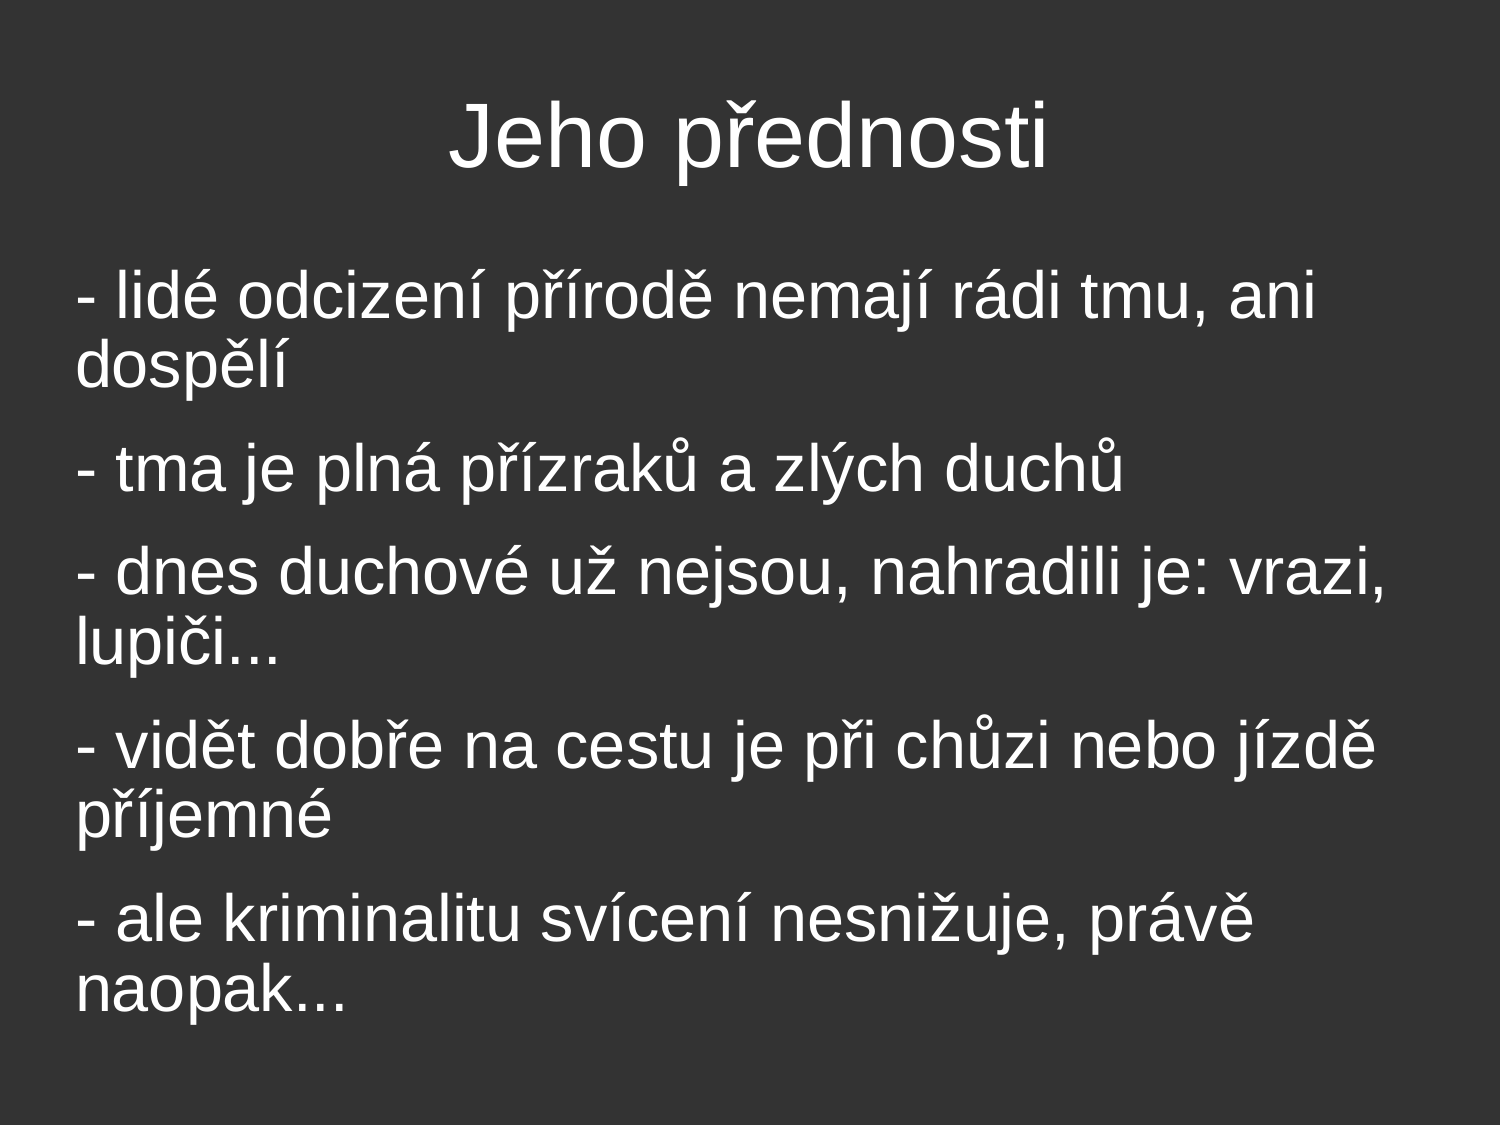

# Jeho přednosti
- lidé odcizení přírodě nemají rádi tmu, ani dospělí
- tma je plná přízraků a zlých duchů
- dnes duchové už nejsou, nahradili je: vrazi, lupiči...
- vidět dobře na cestu je při chůzi nebo jízdě příjemné
- ale kriminalitu svícení nesnižuje, právě naopak...